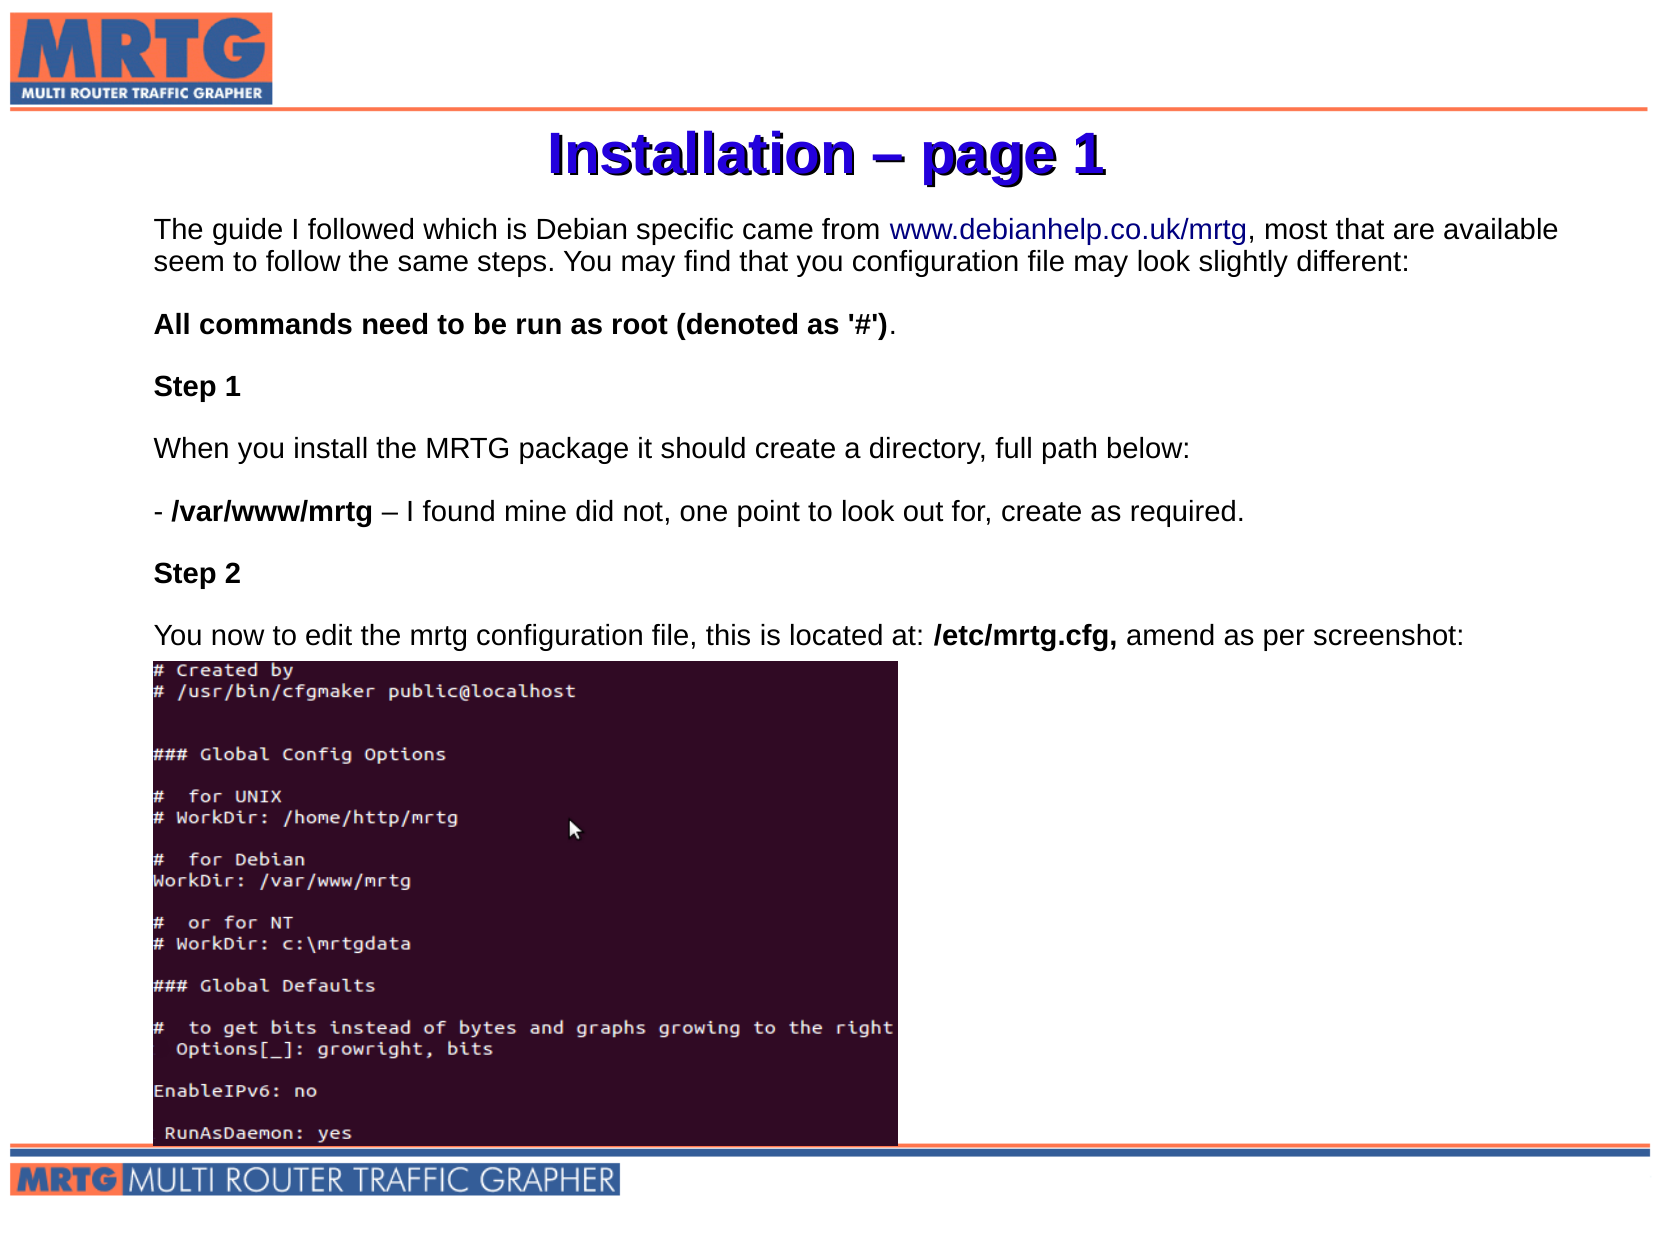

# Installation – page 1
The guide I followed which is Debian specific came from www.debianhelp.co.uk/mrtg, most that are available seem to follow the same steps. You may find that you configuration file may look slightly different:
All commands need to be run as root (denoted as '#').
Step 1
When you install the MRTG package it should create a directory, full path below:
- /var/www/mrtg – I found mine did not, one point to look out for, create as required.
Step 2
You now to edit the mrtg configuration file, this is located at: /etc/mrtg.cfg, amend as per screenshot: